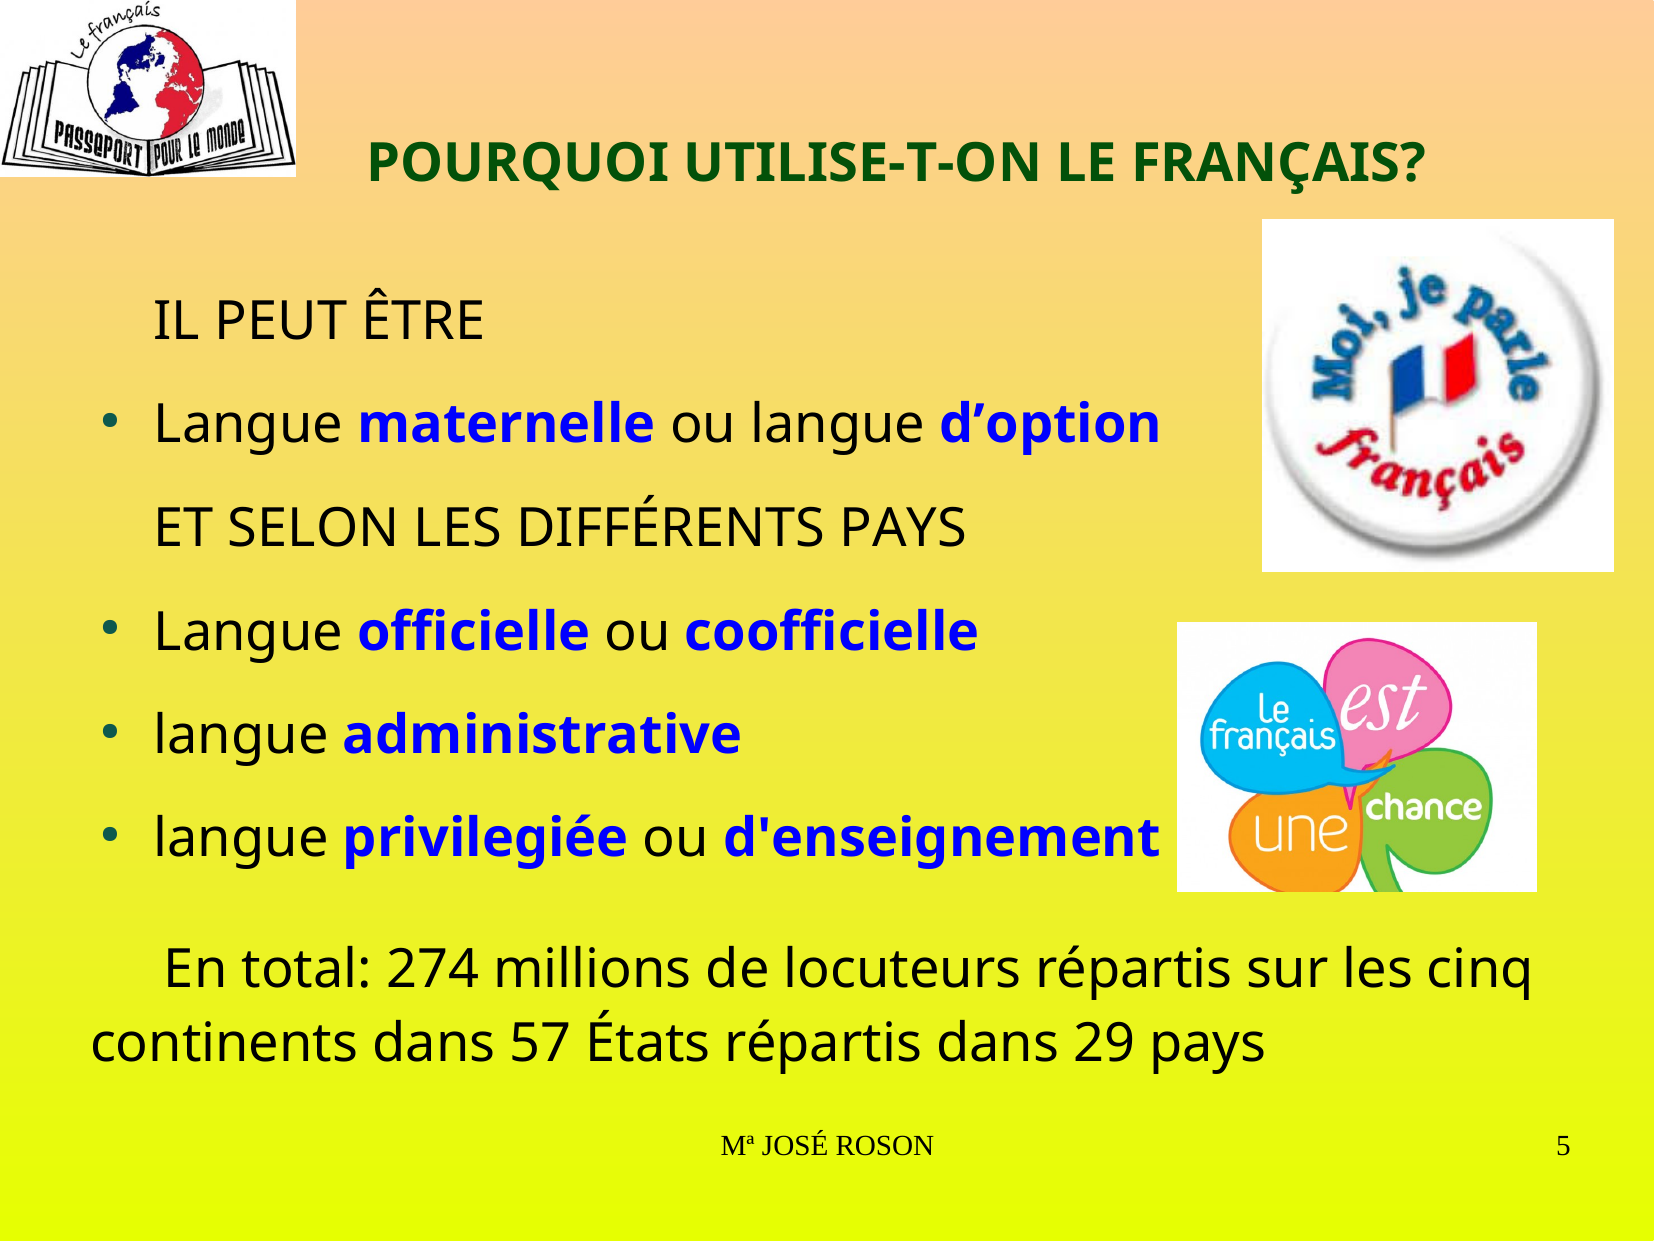

# POURQUOI UTILISE-T-ON LE FRANÇAIS?
IL PEUT ÊTRE
Langue maternelle ou langue d’option
ET SELON LES DIFFÉRENTS PAYS
Langue officielle ou coofficielle
langue administrative
langue privilegiée ou d'enseignement
	En total: 274 millions de locuteurs répartis sur les cinq continents dans 57 États répartis dans 29 pays
Mª JOSÉ ROSON
5